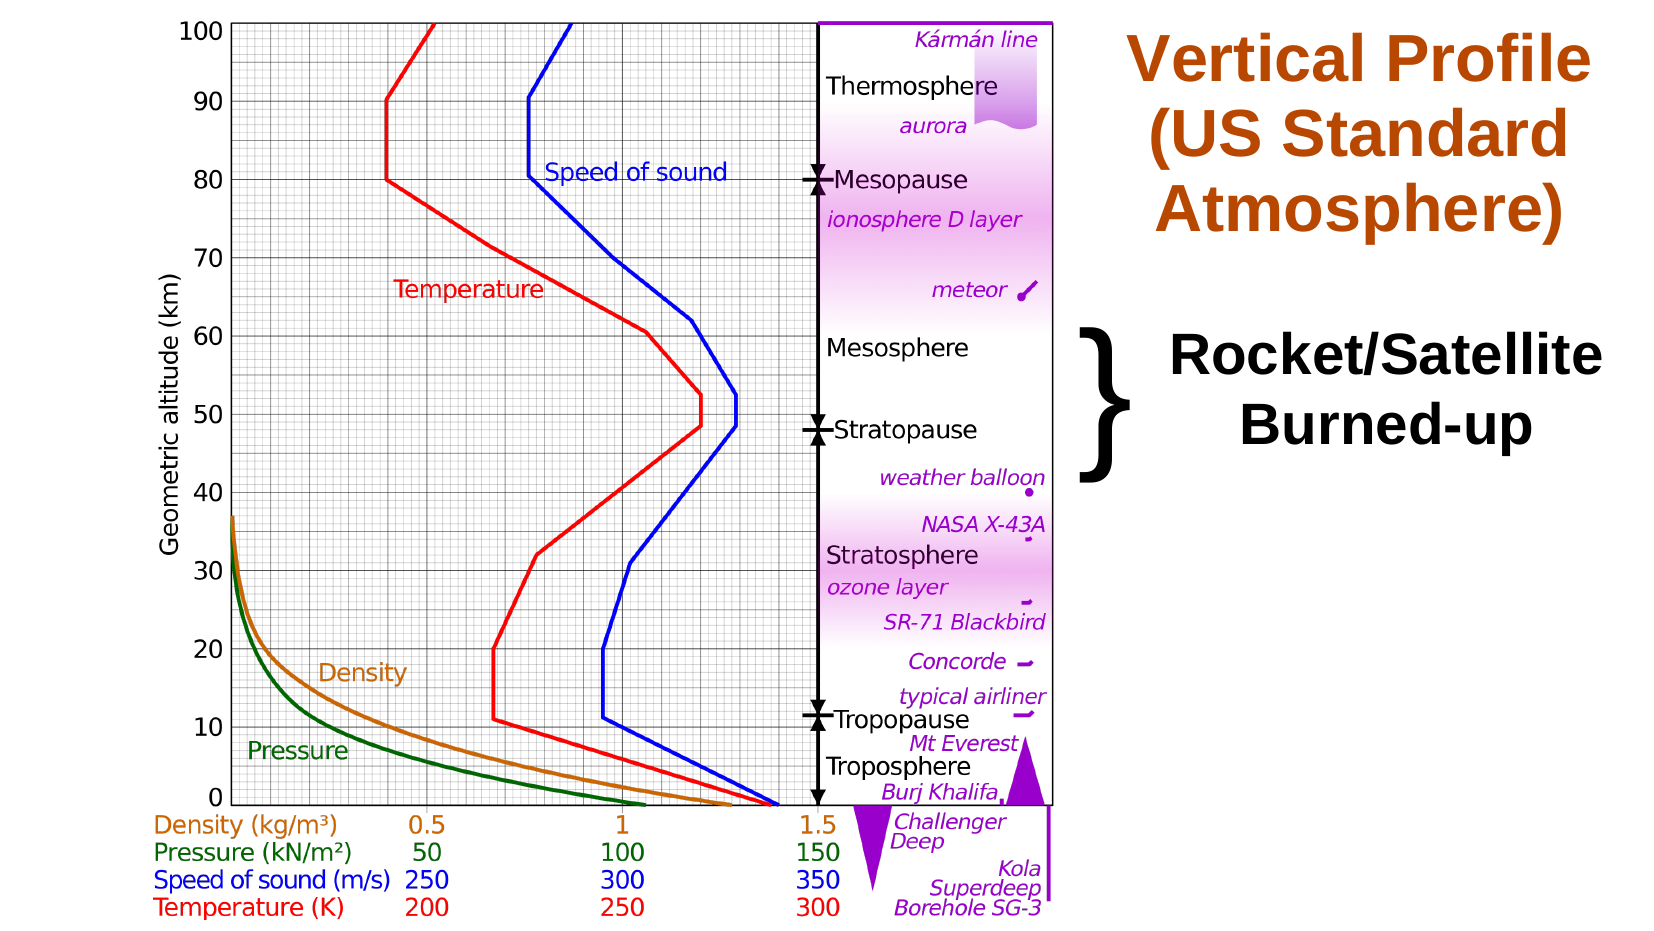

Vertical Profile (US Standard Atmosphere)
}
Rocket/Satellite
Burned-up